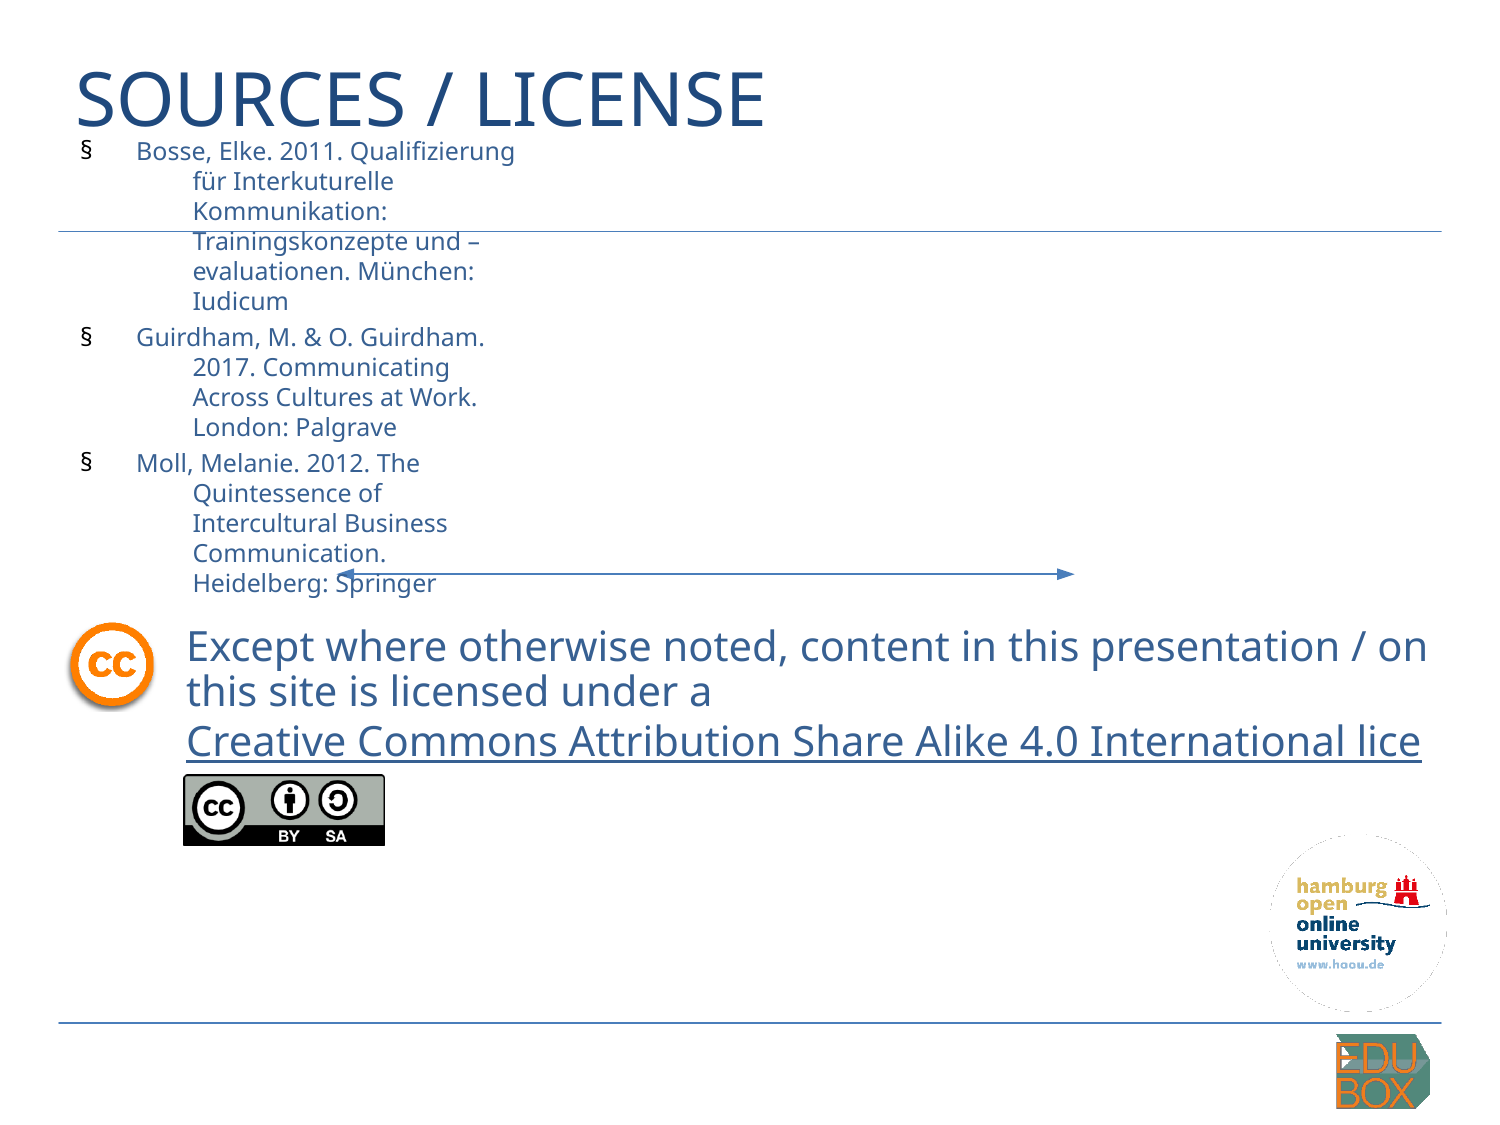

SOURCES / LICENSE
# Bosse, Elke. 2011. Qualifizierung für Interkuturelle Kommunikation: Trainingskonzepte und –evaluationen. München: Iudicum
Guirdham, M. & O. Guirdham. 2017. Communicating Across Cultures at Work. London: Palgrave
Moll, Melanie. 2012. The Quintessence of Intercultural Business Communication. Heidelberg: Springer
Except where otherwise noted, content in this presentation / on this site is licensed under a
Creative Commons Attribution Share Alike 4.0 International license.